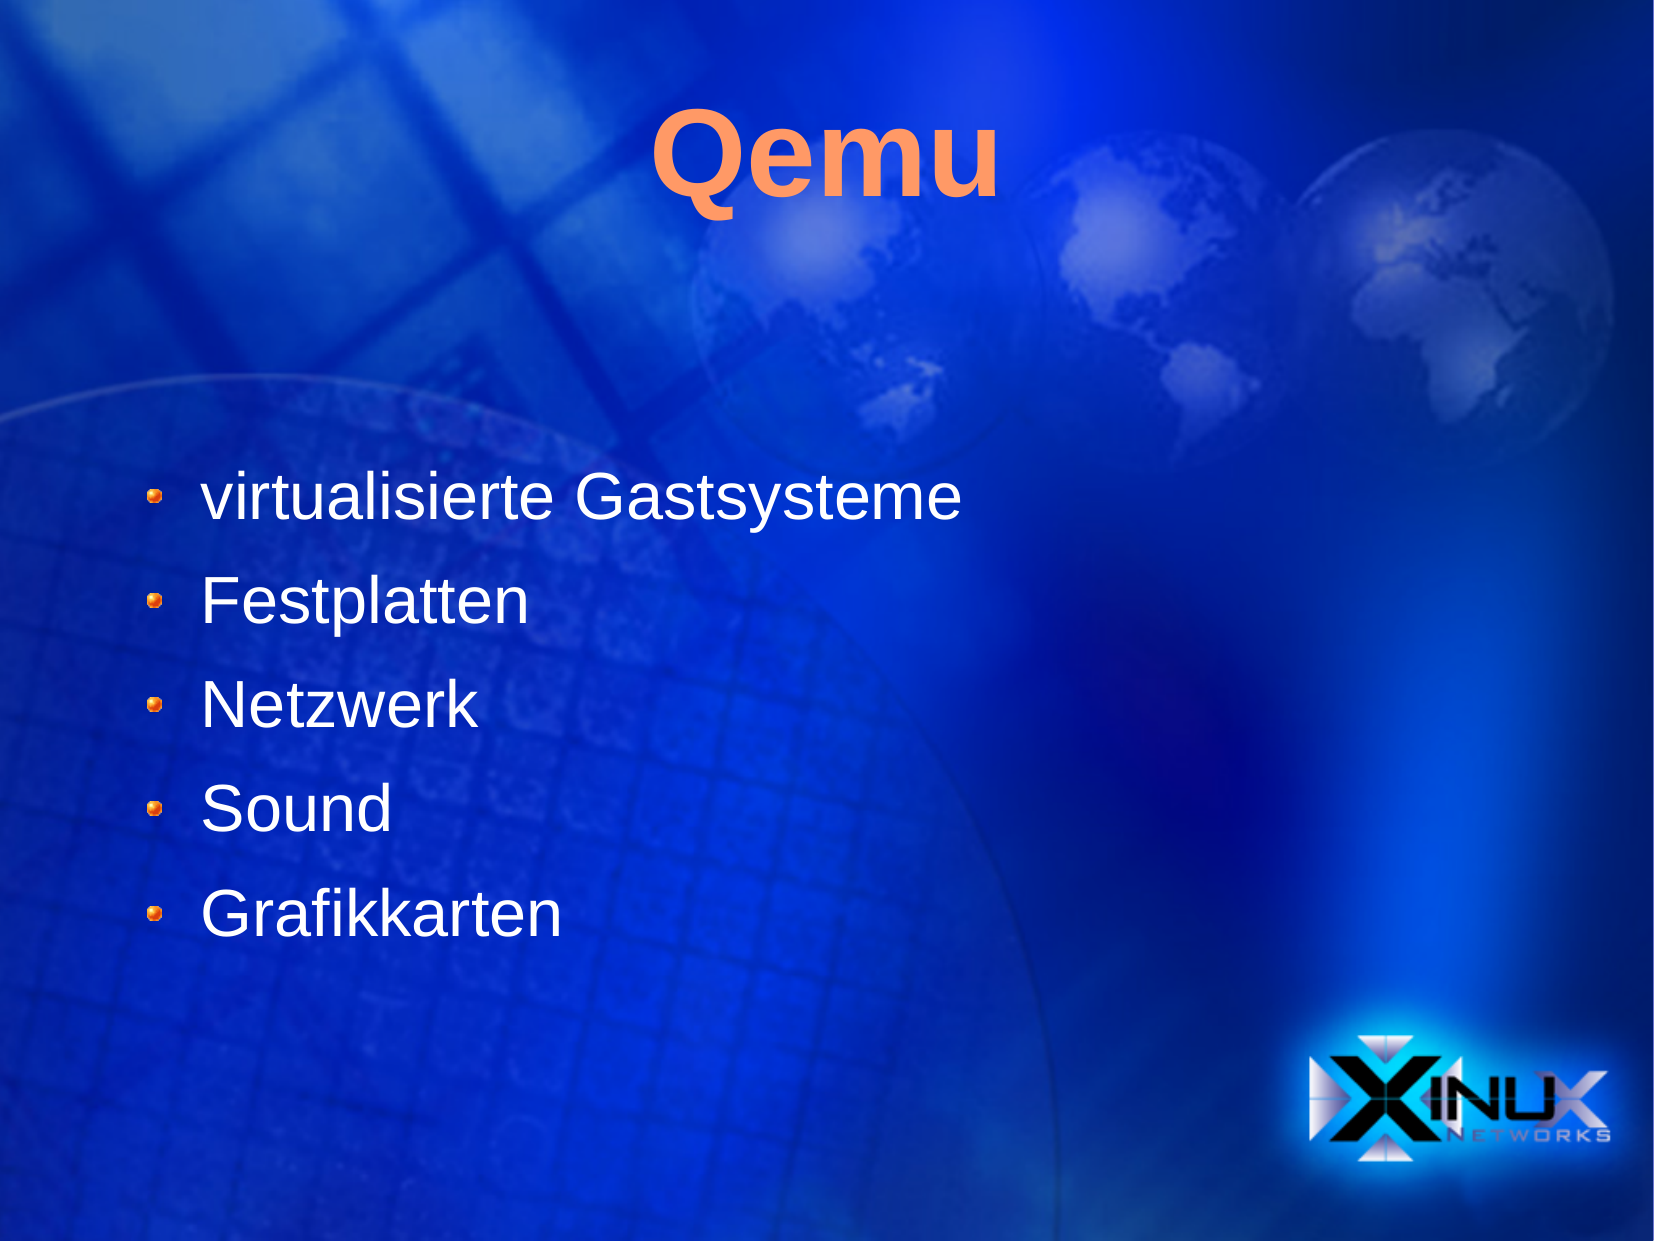

# Qemu
virtualisierte Gastsysteme
Festplatten
Netzwerk
Sound
Grafikkarten